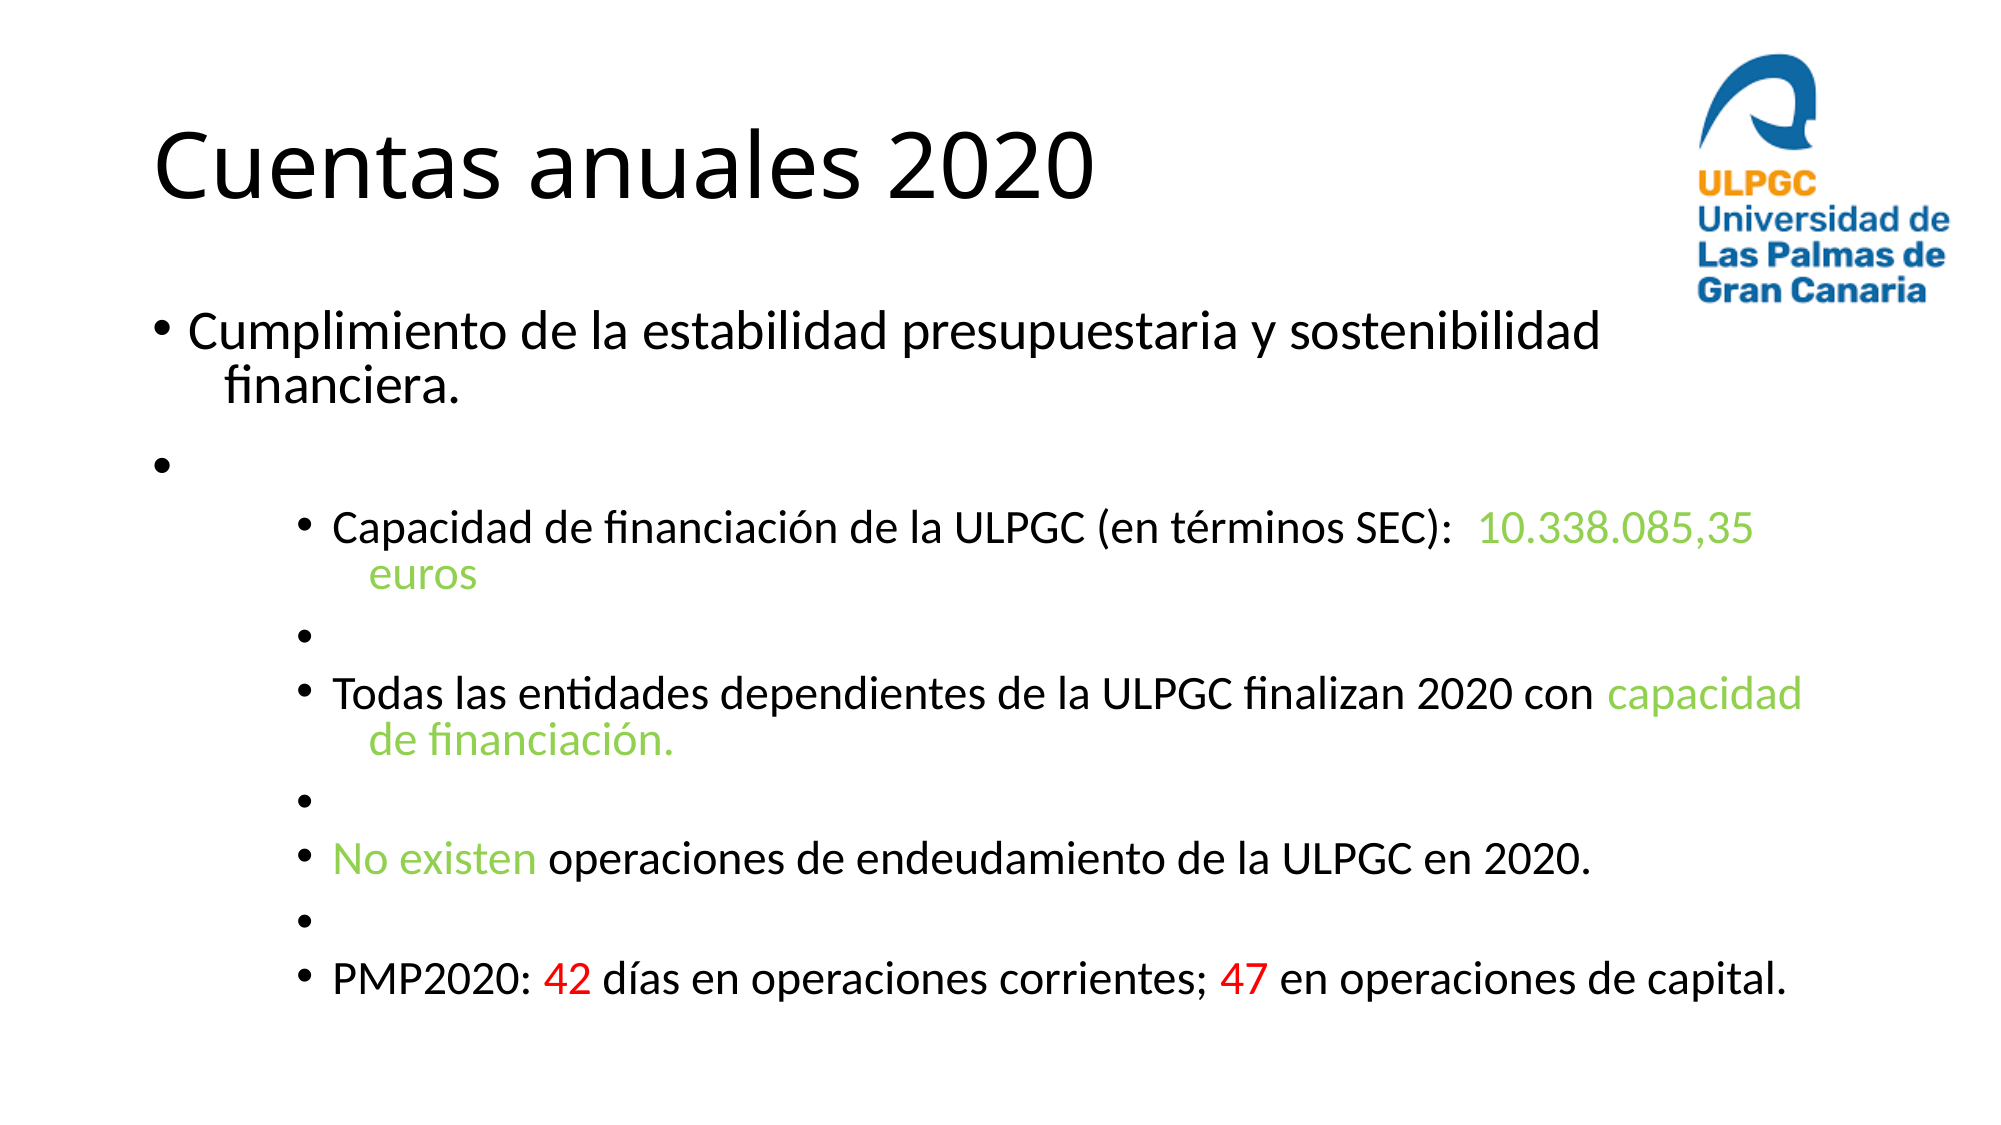

# Cuentas anuales 2020
Cumplimiento de la estabilidad presupuestaria y sostenibilidad financiera.
Capacidad de financiación de la ULPGC (en términos SEC): 10.338.085,35 euros
Todas las entidades dependientes de la ULPGC finalizan 2020 con capacidad de financiación.
No existen operaciones de endeudamiento de la ULPGC en 2020.
PMP2020: 42 días en operaciones corrientes; 47 en operaciones de capital.